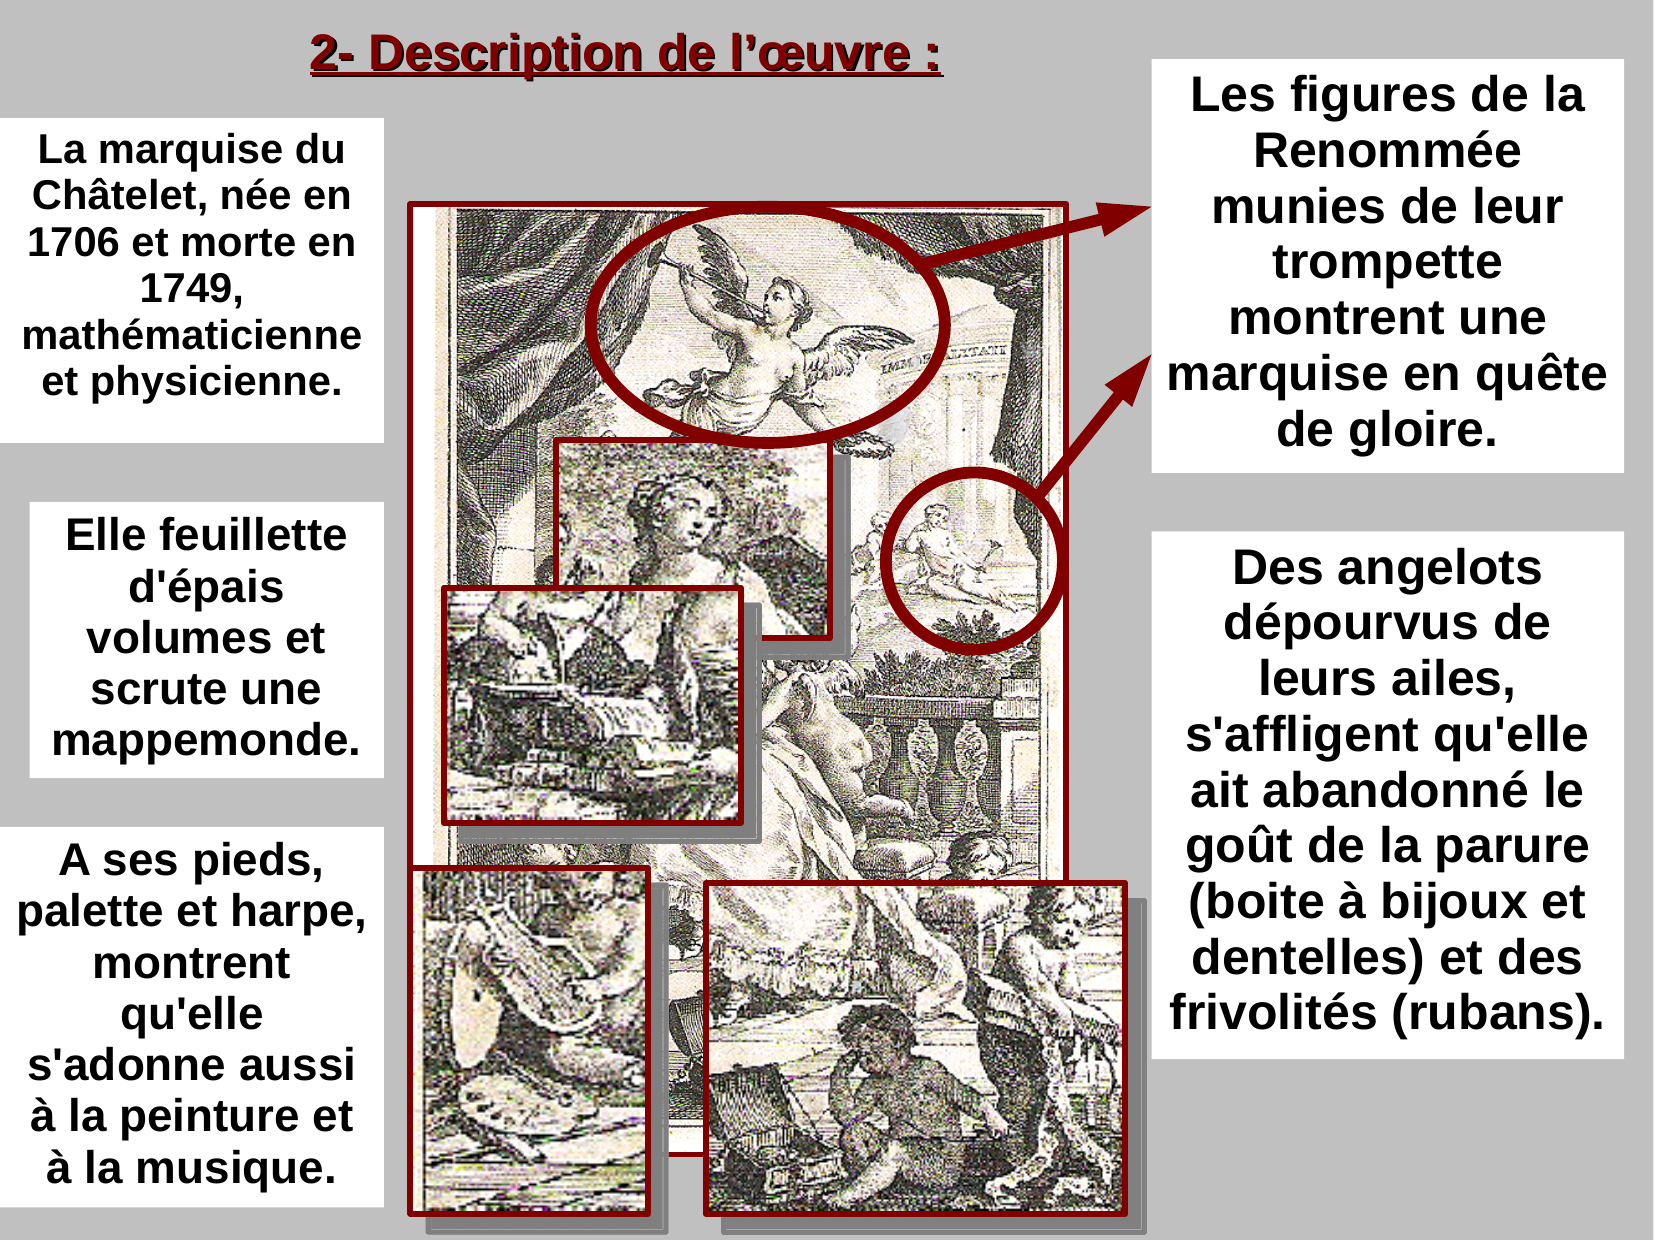

2- Description de l’œuvre :
Les figures de la Renommée munies de leur trompette montrent une marquise en quête de gloire.
La marquise du Châtelet, née en 1706 et morte en 1749, mathématicienne et physicienne.
Elle feuillette d'épais volumes et scrute une mappemonde.
Des angelots dépourvus de leurs ailes, s'affligent qu'elle ait abandonné le goût de la parure (boite à bijoux et dentelles) et des frivolités (rubans).
A ses pieds, palette et harpe, montrent qu'elle s'adonne aussi à la peinture et à la musique.